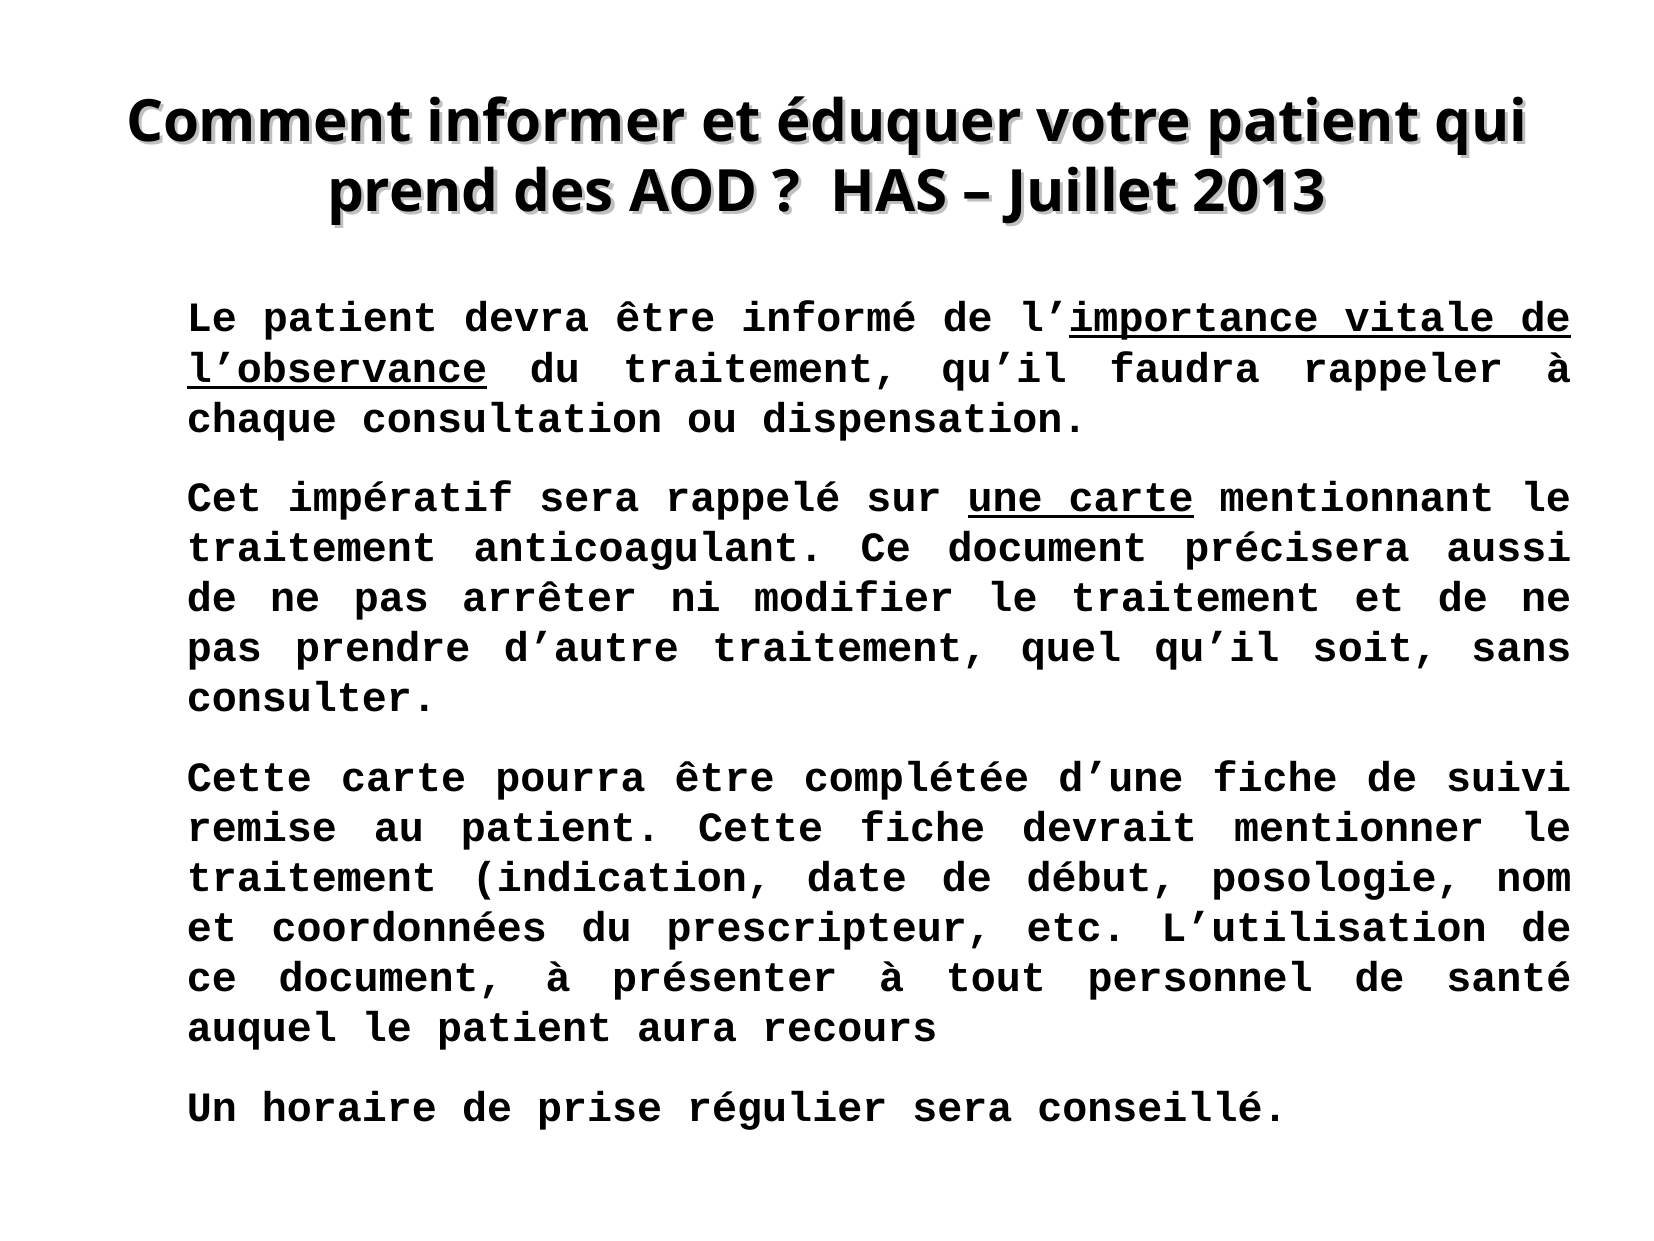

# Comment informer et éduquer votre patient qui prend des AOD ? HAS – Juillet 2013
Le patient devra être informé de l’importance vitale de l’observance du traitement, qu’il faudra rappeler à chaque consultation ou dispensation.
Cet impératif sera rappelé sur une carte mentionnant le traitement anticoagulant. Ce document précisera aussi de ne pas arrêter ni modifier le traitement et de ne pas prendre d’autre traitement, quel qu’il soit, sans consulter.
Cette carte pourra être complétée d’une fiche de suivi remise au patient. Cette fiche devrait mentionner le traitement (indication, date de début, posologie, nom et coordonnées du prescripteur, etc. L’utilisation de ce document, à présenter à tout personnel de santé auquel le patient aura recours
Un horaire de prise régulier sera conseillé.